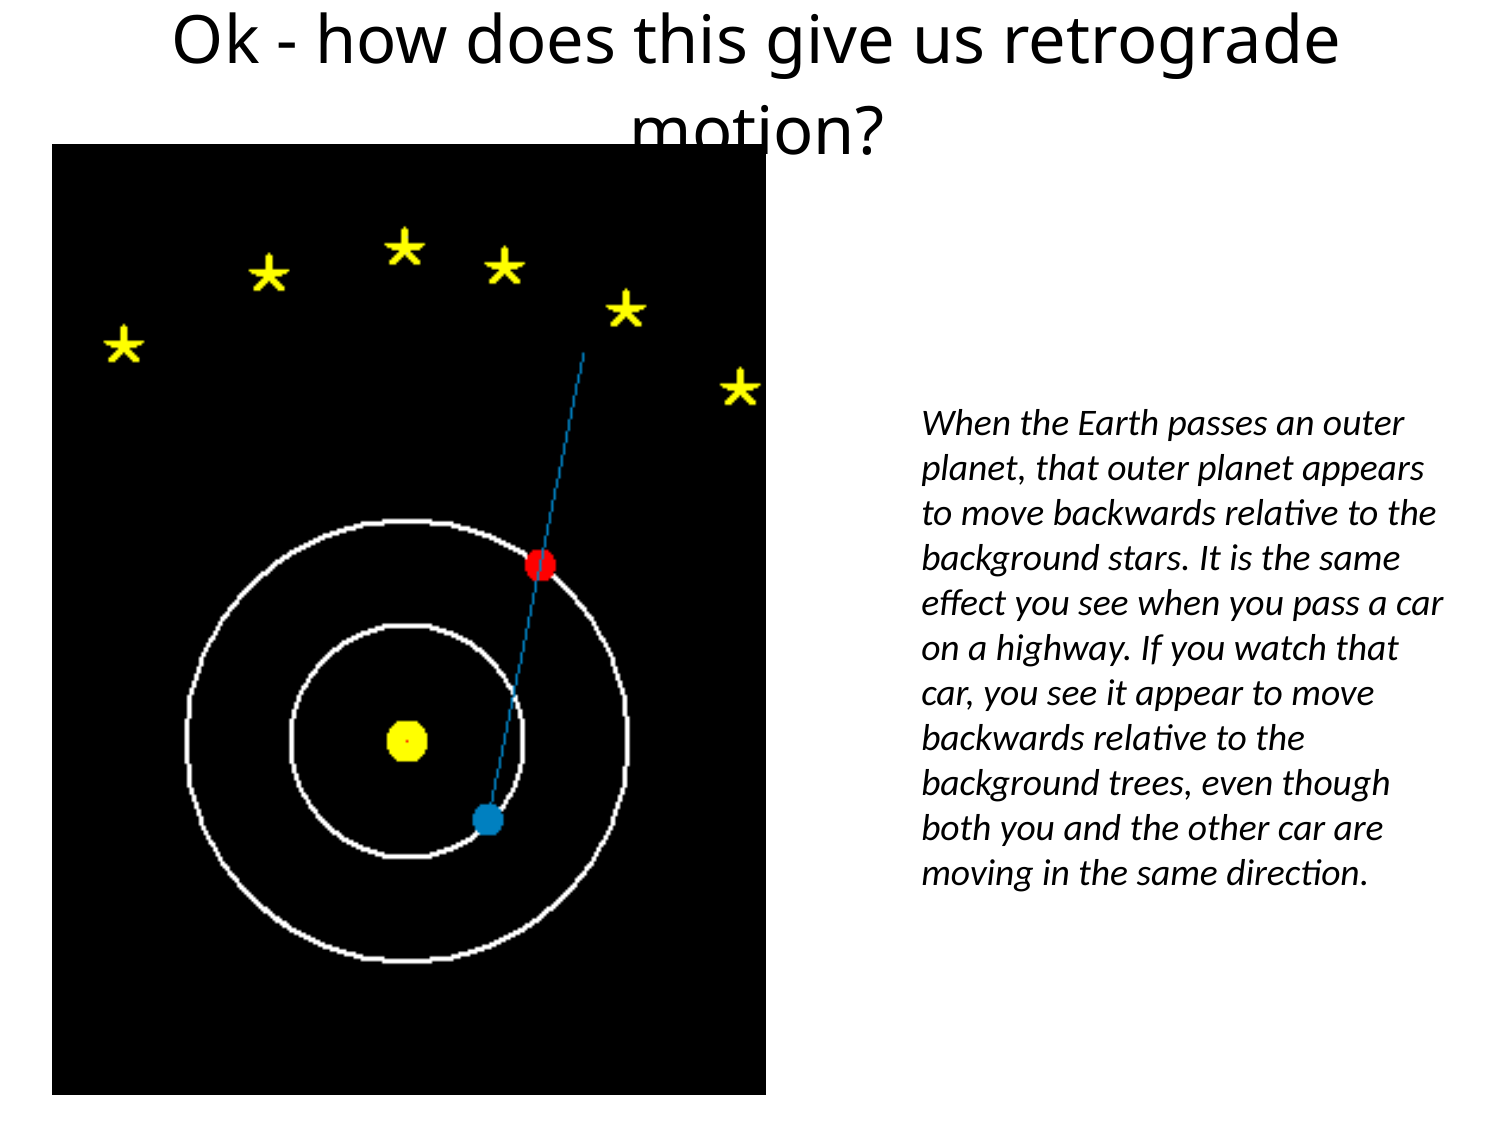

# Ok - how does this give us retrograde motion?
When the Earth passes an outer planet, that outer planet appears to move backwards relative to the background stars. It is the same effect you see when you pass a car on a highway. If you watch that car, you see it appear to move backwards relative to the background trees, even though both you and the other car are moving in the same direction.